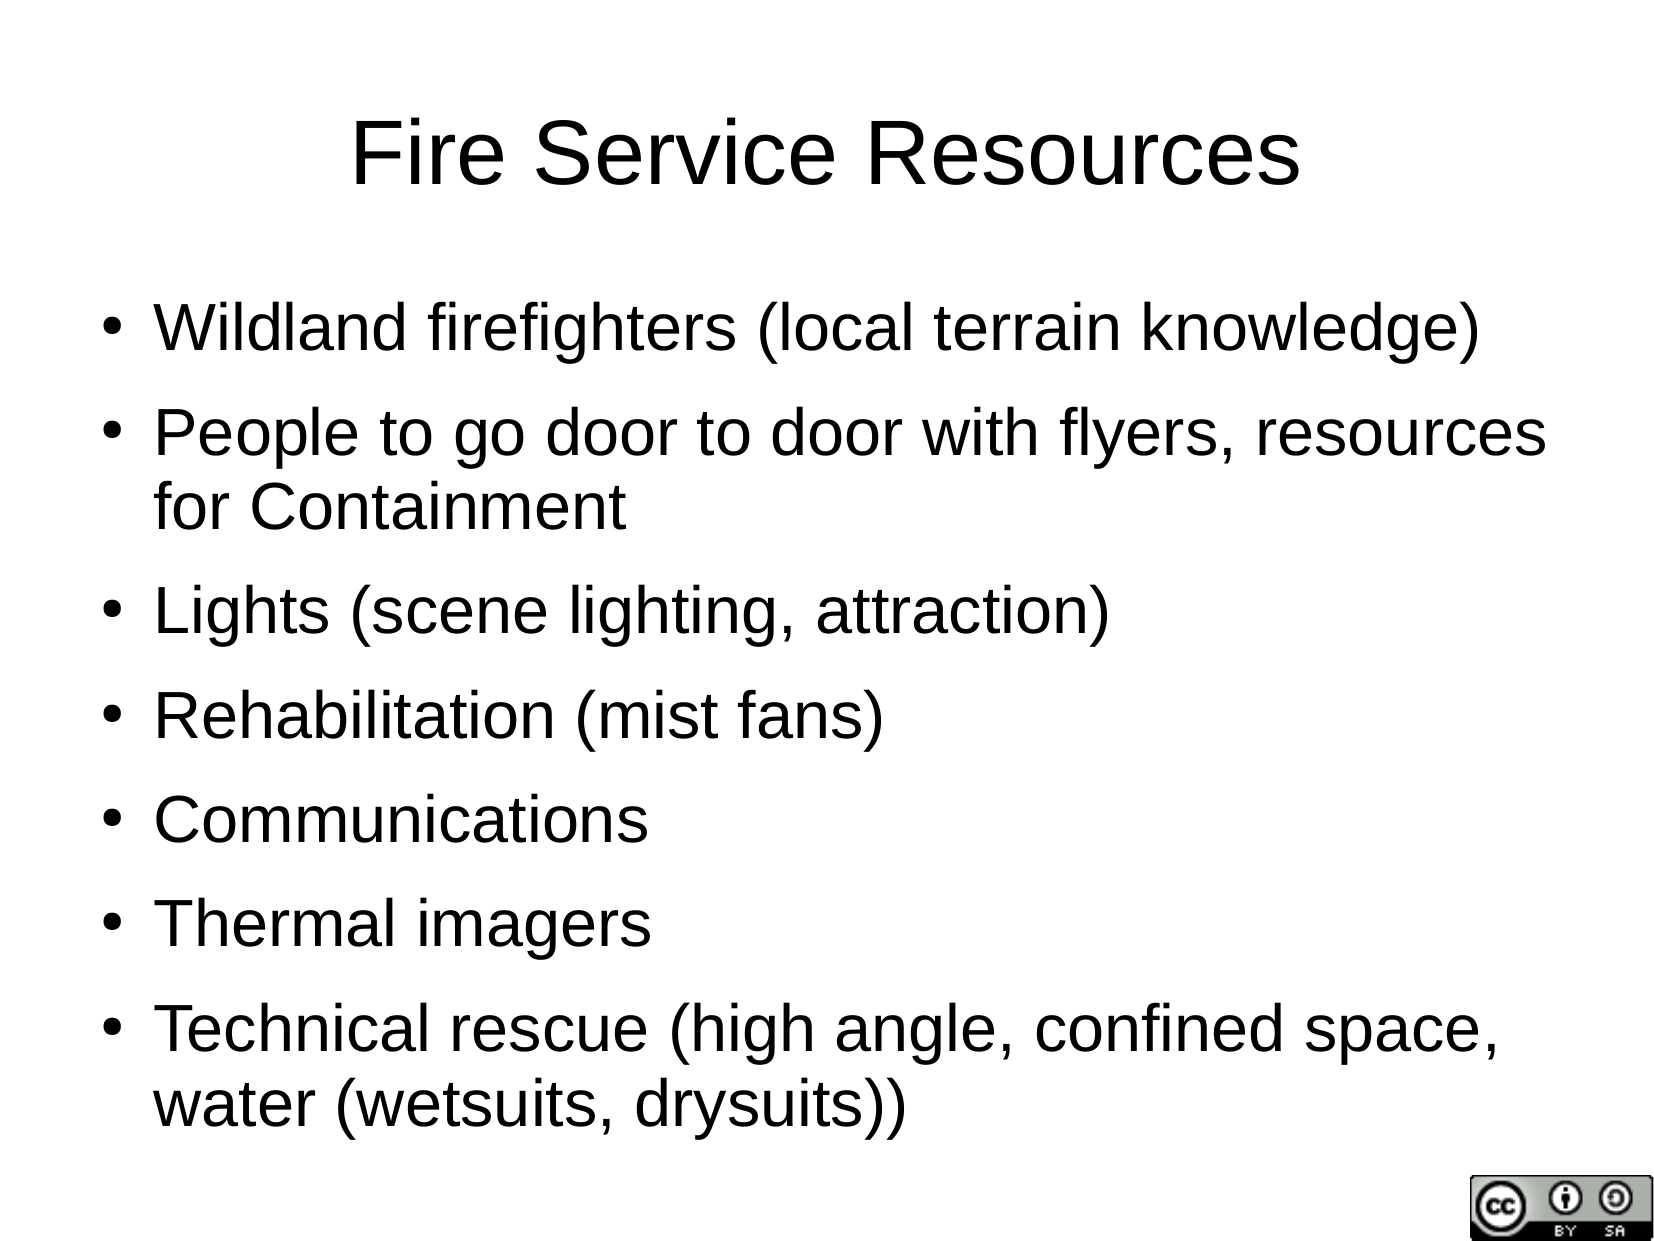

# Fire Service Resources
Wildland firefighters (local terrain knowledge)
People to go door to door with flyers, resources for Containment
Lights (scene lighting, attraction)
Rehabilitation (mist fans)
Communications
Thermal imagers
Technical rescue (high angle, confined space, water (wetsuits, drysuits))